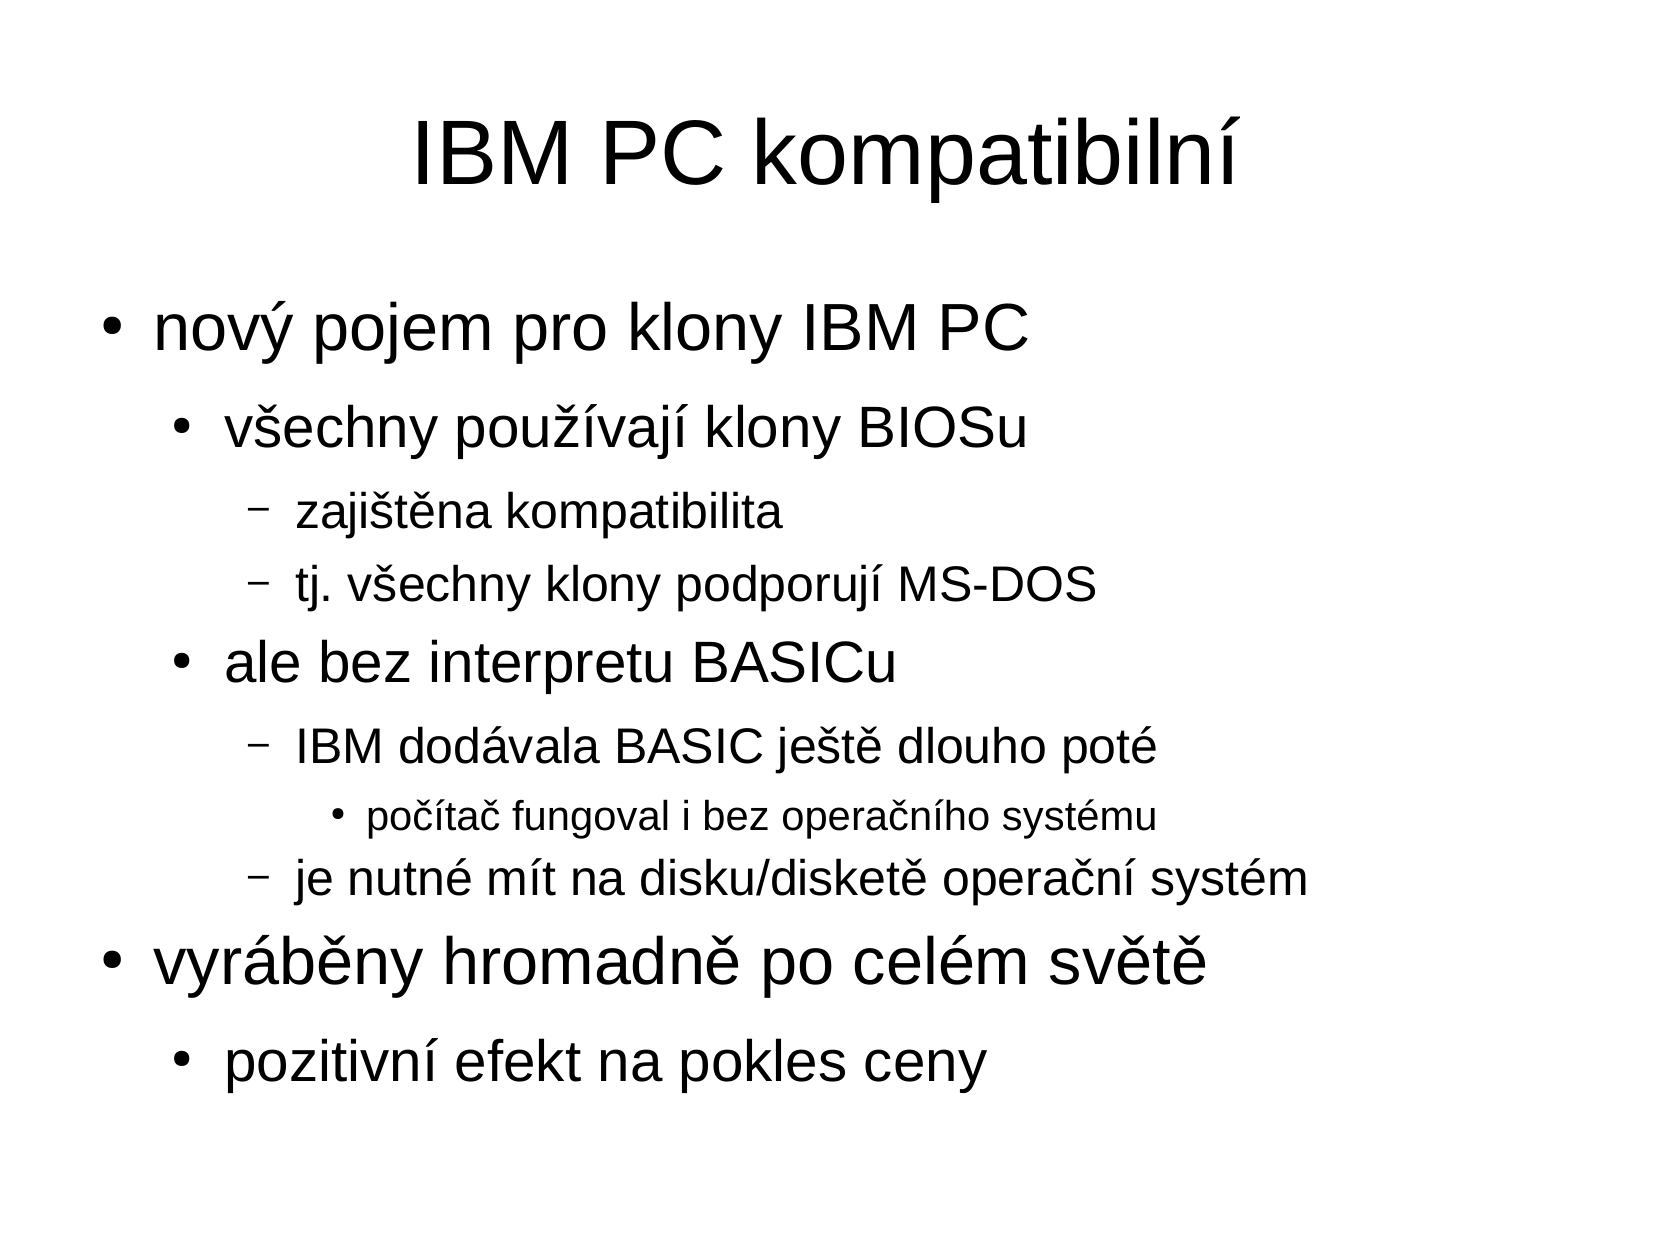

# IBM PC kompatibilní
nový pojem pro klony IBM PC
všechny používají klony BIOSu
zajištěna kompatibilita
tj. všechny klony podporují MS-DOS
ale bez interpretu BASICu
IBM dodávala BASIC ještě dlouho poté
počítač fungoval i bez operačního systému
je nutné mít na disku/disketě operační systém
vyráběny hromadně po celém světě
pozitivní efekt na pokles ceny